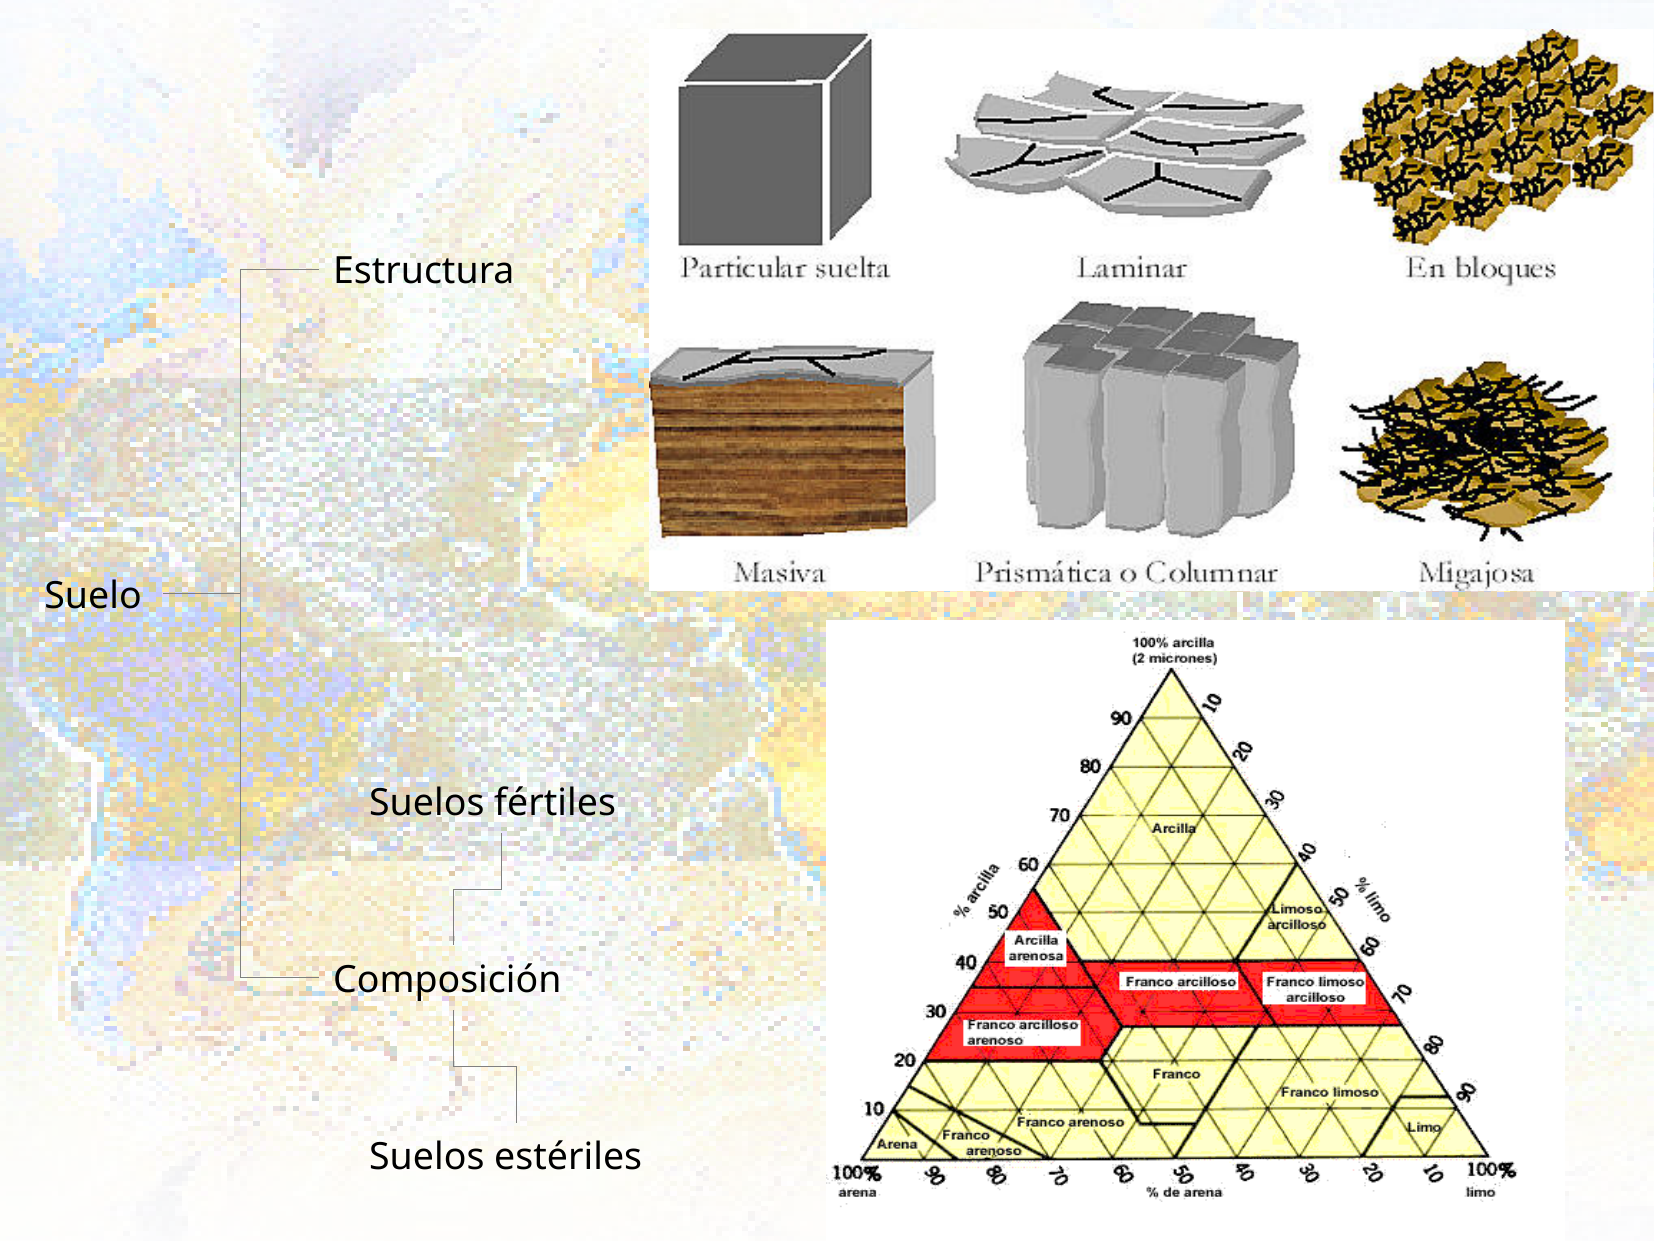

Estructura
Suelo
Suelos fértiles
Composición
Suelos estériles